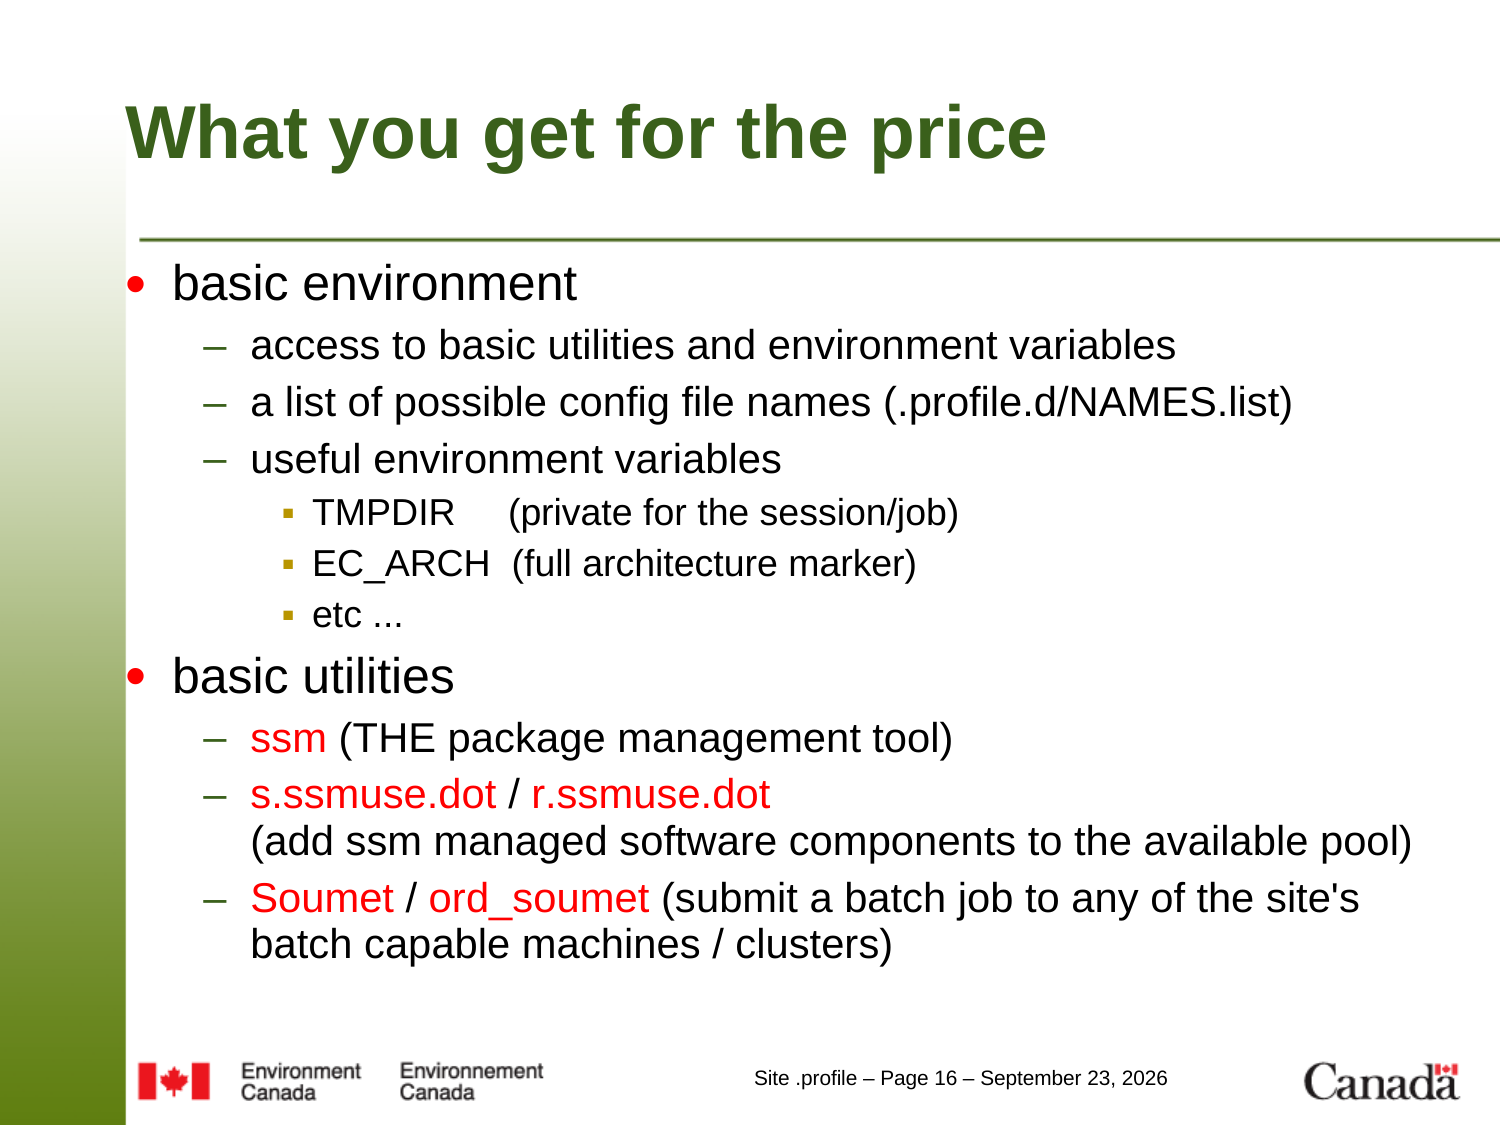

# What you get for the price
basic environment
access to basic utilities and environment variables
a list of possible config file names (.profile.d/NAMES.list)
useful environment variables
TMPDIR (private for the session/job)
EC_ARCH (full architecture marker)
etc ...
basic utilities
ssm (THE package management tool)
s.ssmuse.dot / r.ssmuse.dot
(add ssm managed software components to the available pool)
Soumet / ord_soumet (submit a batch job to any of the site's batch capable machines / clusters)